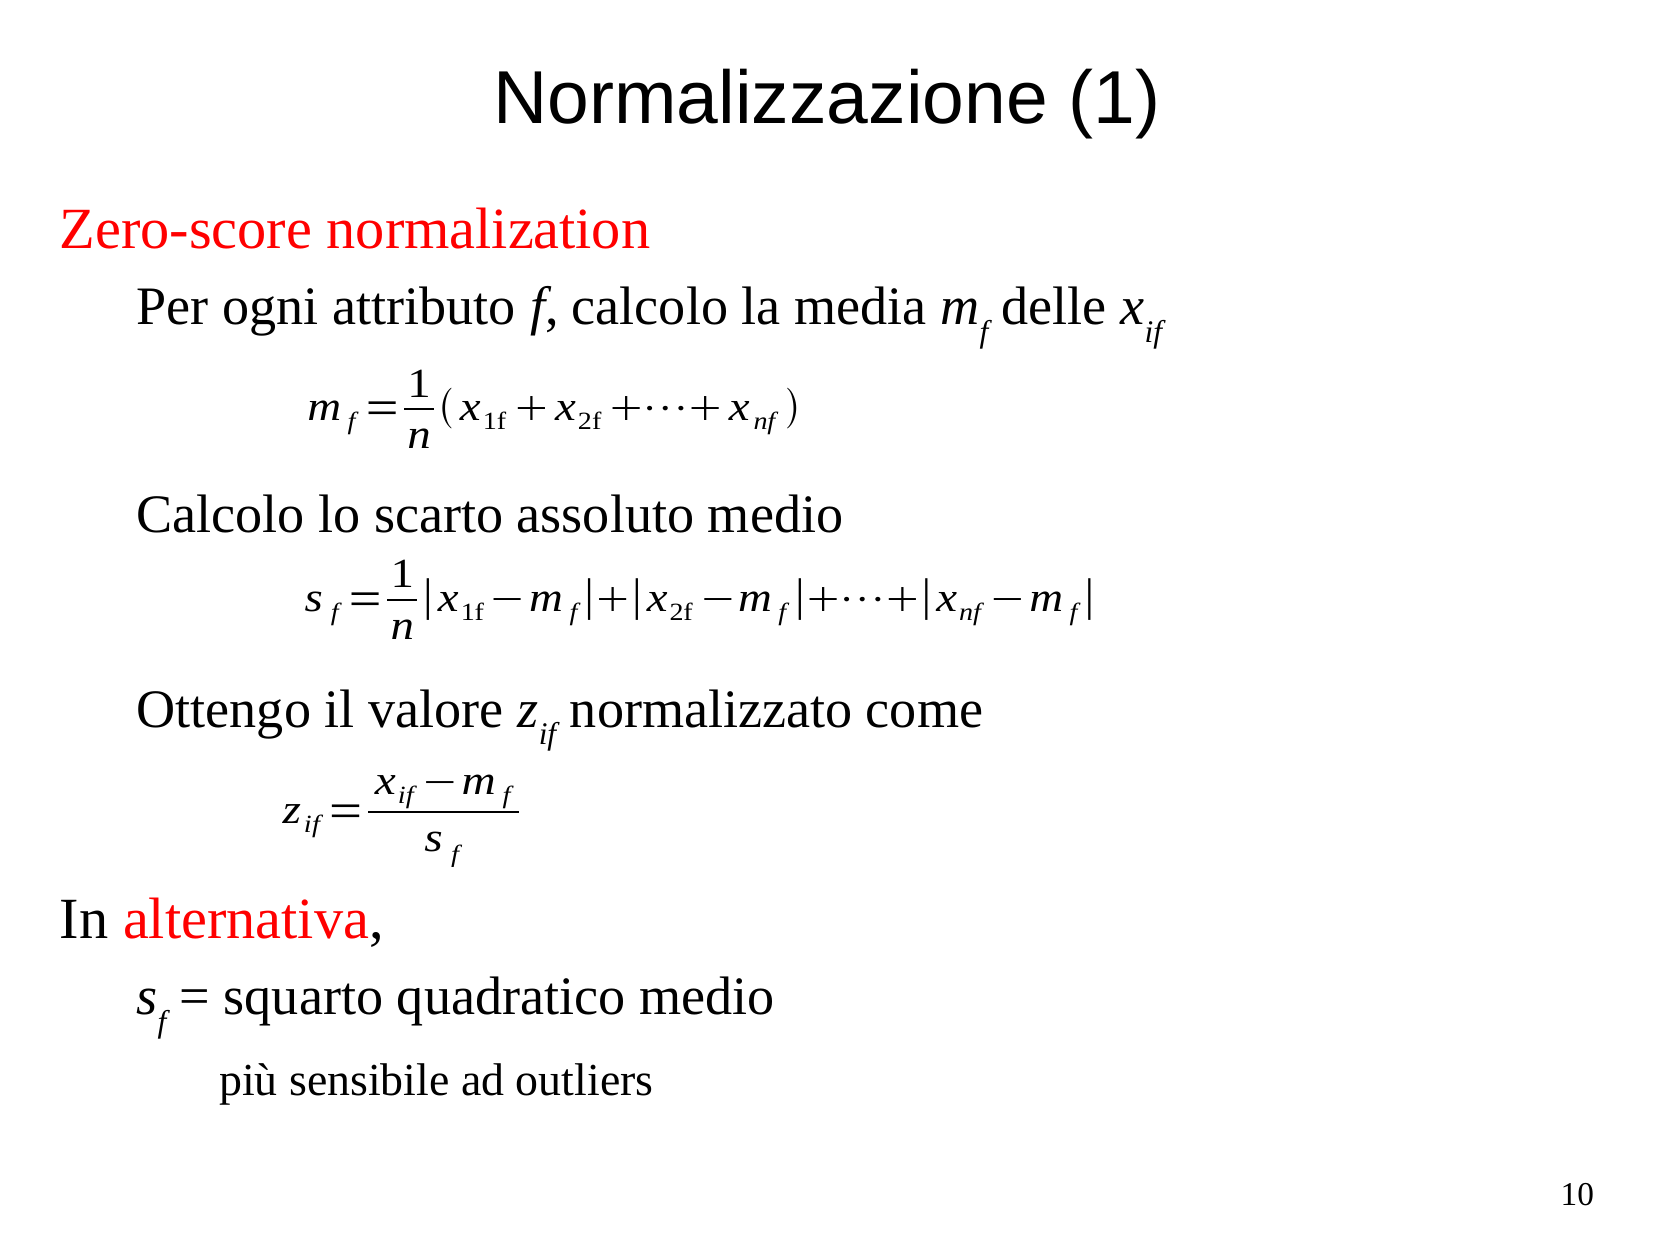

# Normalizzazione (1)
Zero-score normalization
Per ogni attributo f, calcolo la media mf delle xif
Calcolo lo scarto assoluto medio
Ottengo il valore zif normalizzato come
In alternativa,
sf = squarto quadratico medio
più sensibile ad outliers